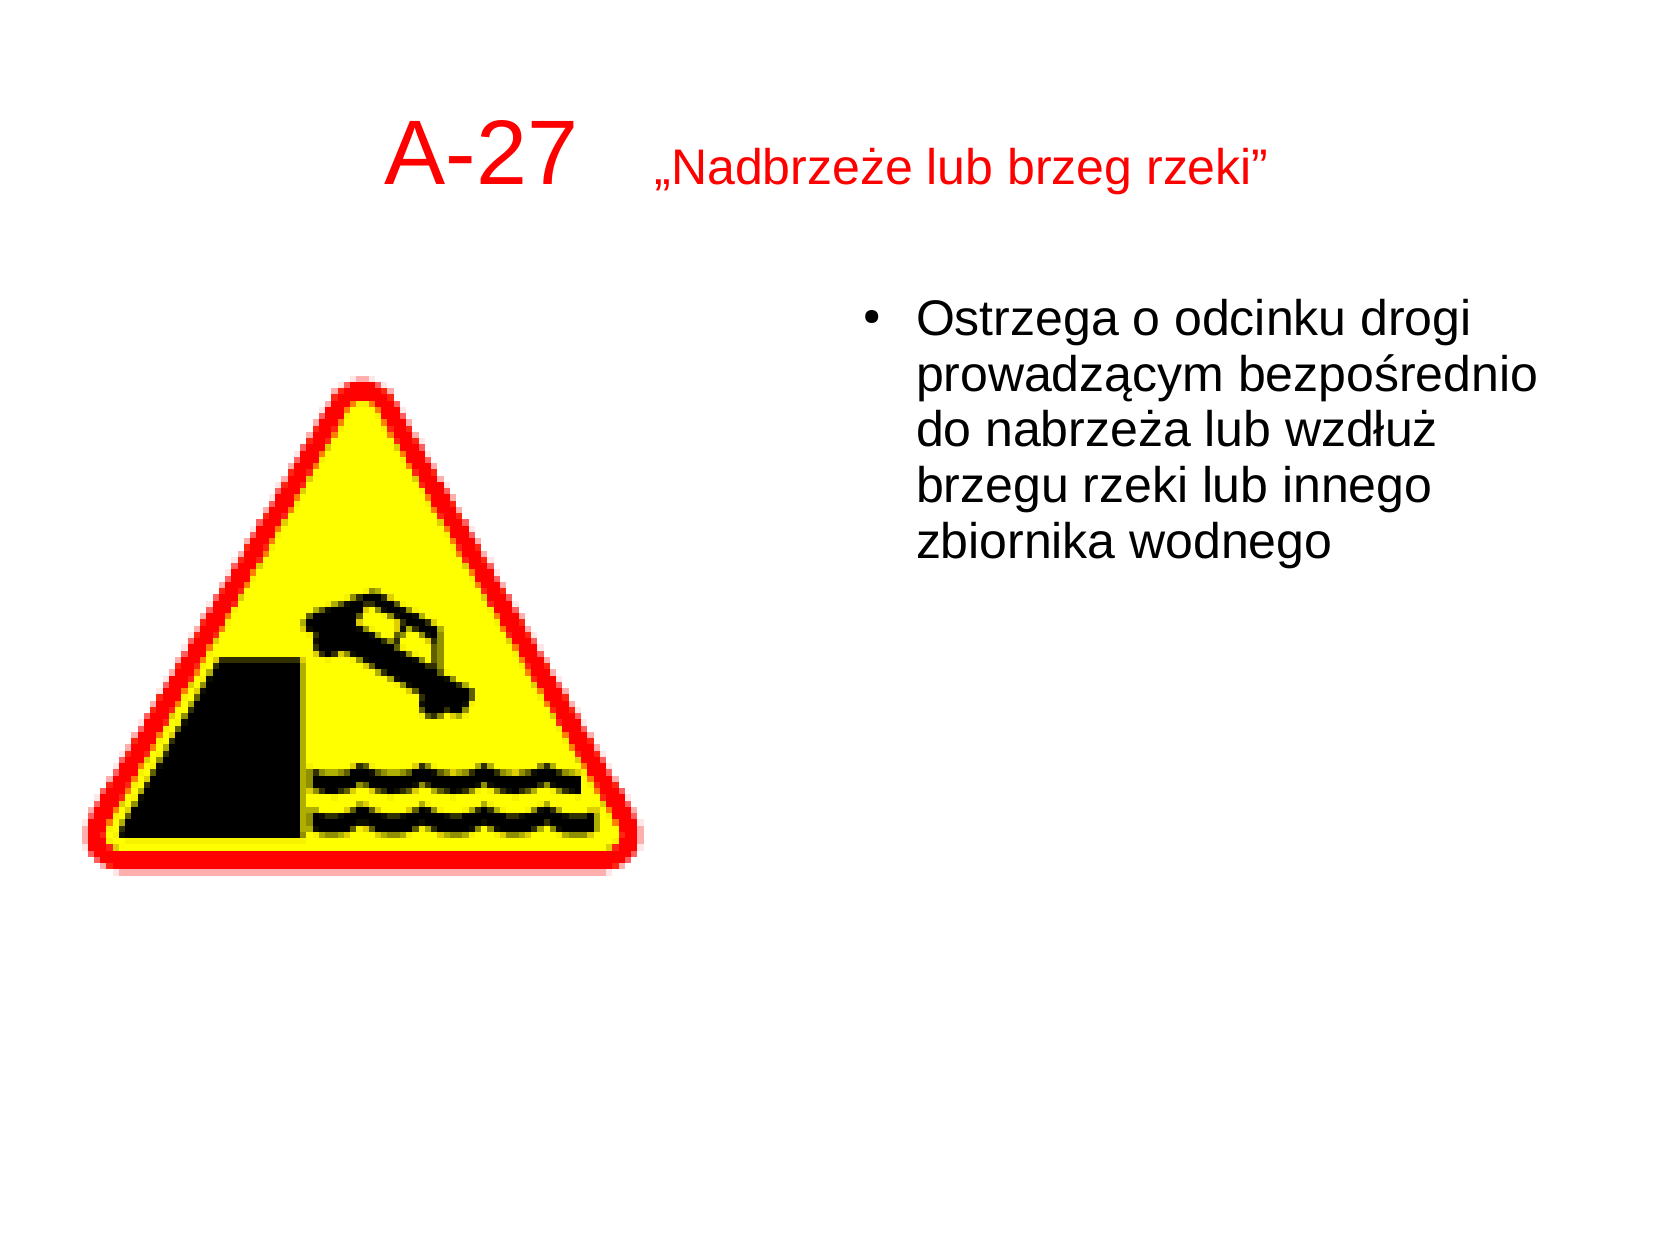

# A-27 „Nadbrzeże lub brzeg rzeki”
Ostrzega o odcinku drogi prowadzącym bezpośrednio do nabrzeża lub wzdłuż brzegu rzeki lub innego zbiornika wodnego